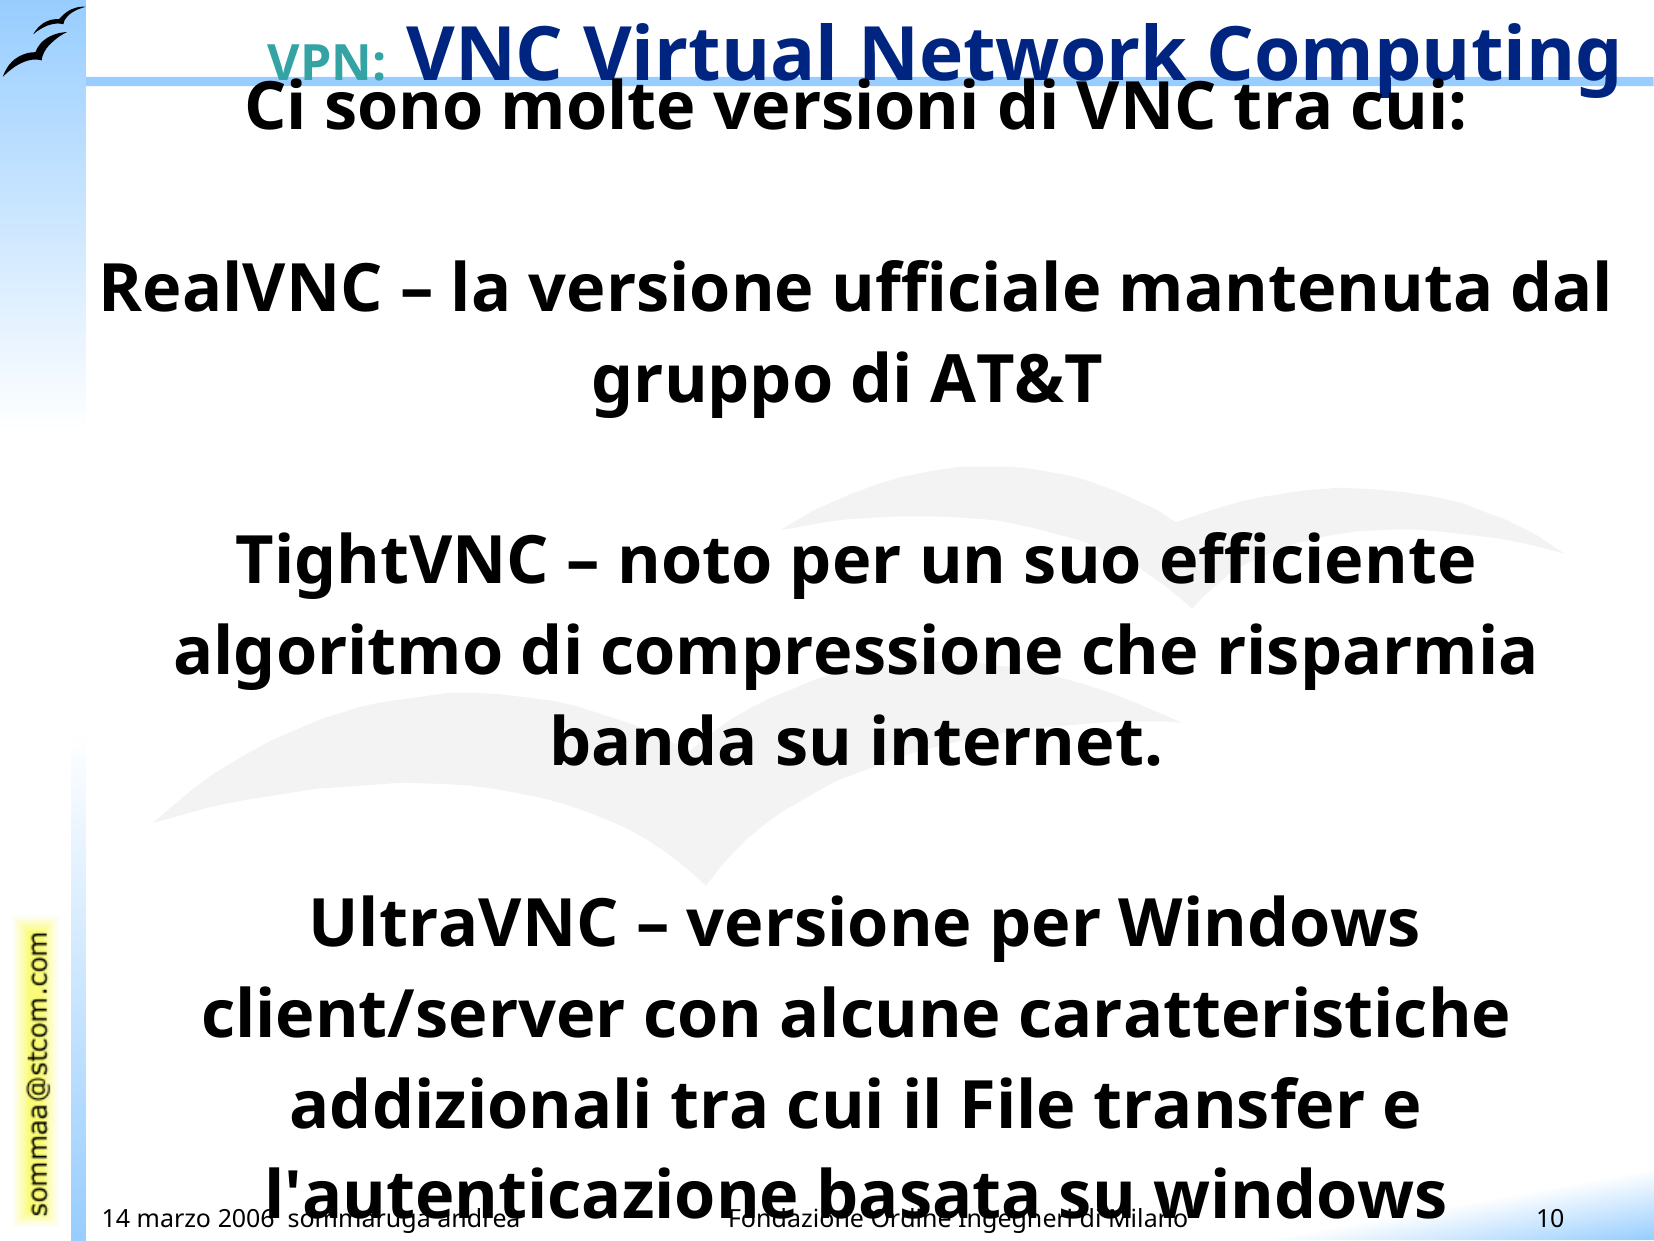

# VPN: VNC Virtual Network Computing
Ci sono molte versioni di VNC tra cui:
RealVNC – la versione ufficiale mantenuta dal gruppo di AT&T
TightVNC – noto per un suo efficiente algoritmo di compressione che risparmia banda su internet.
 UltraVNC – versione per Windows client/server con alcune caratteristiche addizionali tra cui il File transfer e l'autenticazione basata su windows